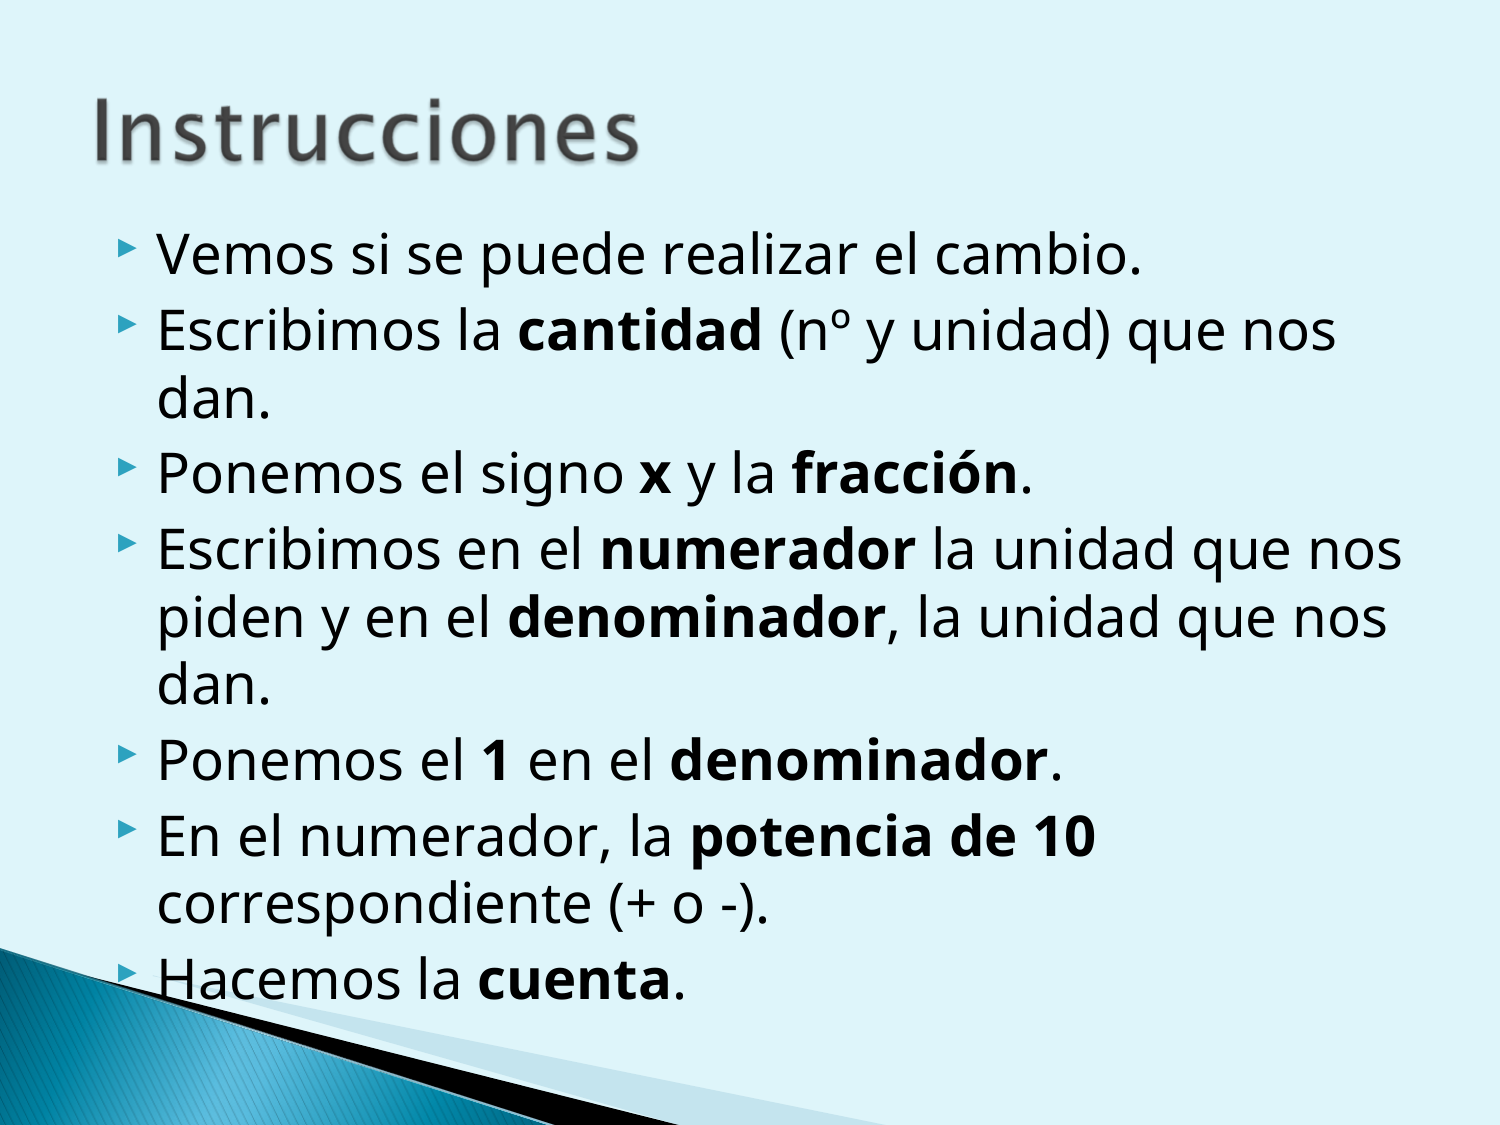

# Vemos si se puede realizar el cambio.
Escribimos la cantidad (nº y unidad) que nos dan.
Ponemos el signo x y la fracción.
Escribimos en el numerador la unidad que nos piden y en el denominador, la unidad que nos dan.
Ponemos el 1 en el denominador.
En el numerador, la potencia de 10 correspondiente (+ o -).
Hacemos la cuenta.